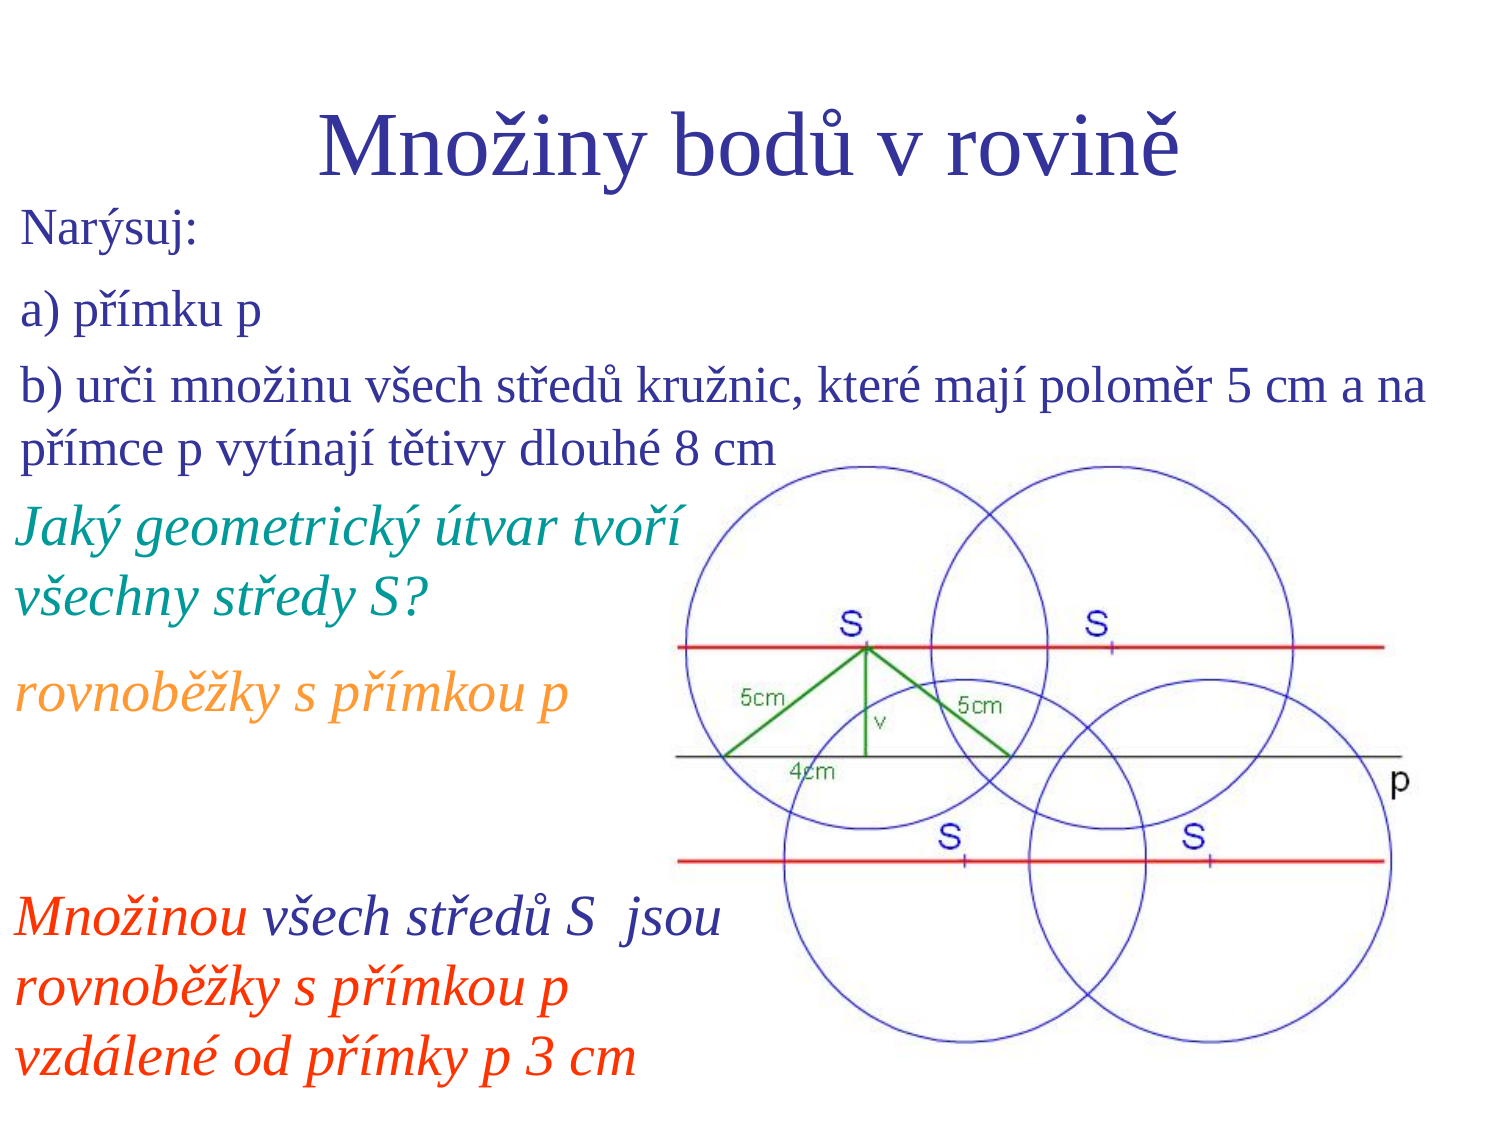

# Množiny bodů v rovině
Narýsuj:
a) přímku p
b) urči množinu všech středů kružnic, které mají poloměr 5 cm a na přímce p vytínají tětivy dlouhé 8 cm
Jaký geometrický útvar tvoří všechny středy S?
rovnoběžky s přímkou p
Množinou všech středů S jsou rovnoběžky s přímkou p vzdálené od přímky p 3 cm